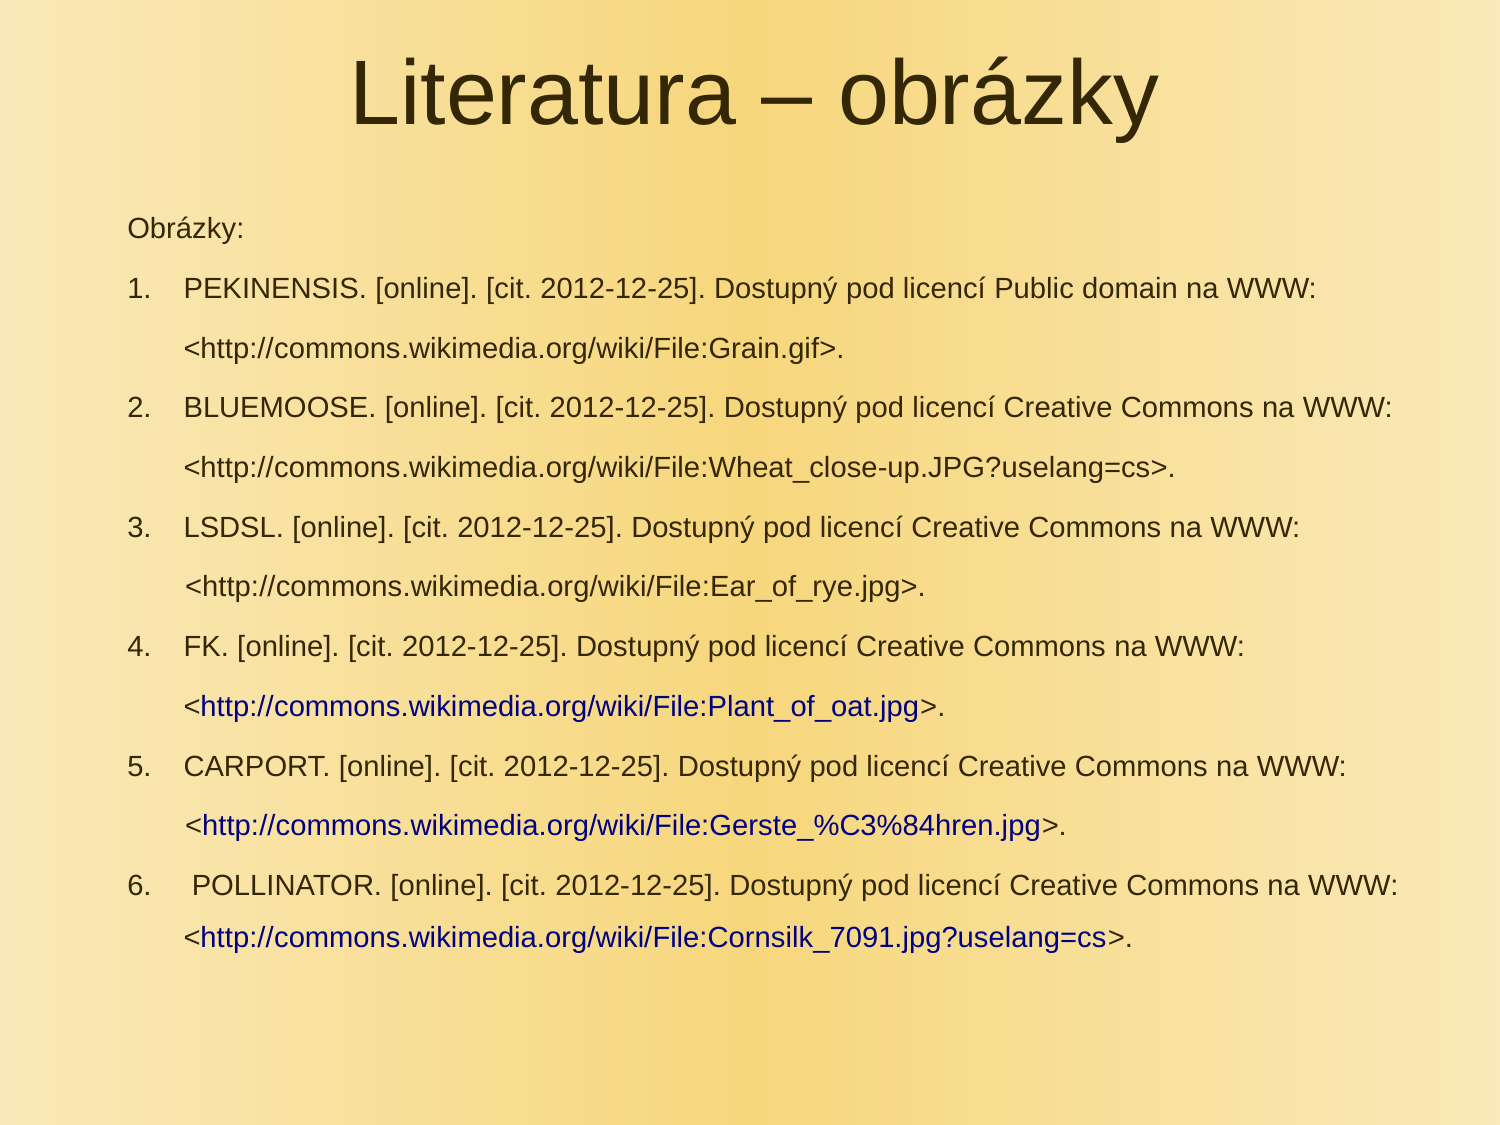

# Literatura – obrázky
Obrázky:
PEKINENSIS. [online]. [cit. 2012-12-25]. Dostupný pod licencí Public domain na WWW:
<http://commons.wikimedia.org/wiki/File:Grain.gif>.
2. 	BLUEMOOSE. [online]. [cit. 2012-12-25]. Dostupný pod licencí Creative Commons na WWW:
	<http://commons.wikimedia.org/wiki/File:Wheat_close-up.JPG?uselang=cs>.
3. 	LSDSL. [online]. [cit. 2012-12-25]. Dostupný pod licencí Creative Commons na WWW:
 <http://commons.wikimedia.org/wiki/File:Ear_of_rye.jpg>.
4.	FK. [online]. [cit. 2012-12-25]. Dostupný pod licencí Creative Commons na WWW:
	<http://commons.wikimedia.org/wiki/File:Plant_of_oat.jpg>.
5.	CARPORT. [online]. [cit. 2012-12-25]. Dostupný pod licencí Creative Commons na WWW:
 <http://commons.wikimedia.org/wiki/File:Gerste_%C3%84hren.jpg>.
6.	 POLLINATOR. [online]. [cit. 2012-12-25]. Dostupný pod licencí Creative Commons na WWW: <http://commons.wikimedia.org/wiki/File:Cornsilk_7091.jpg?uselang=cs>.